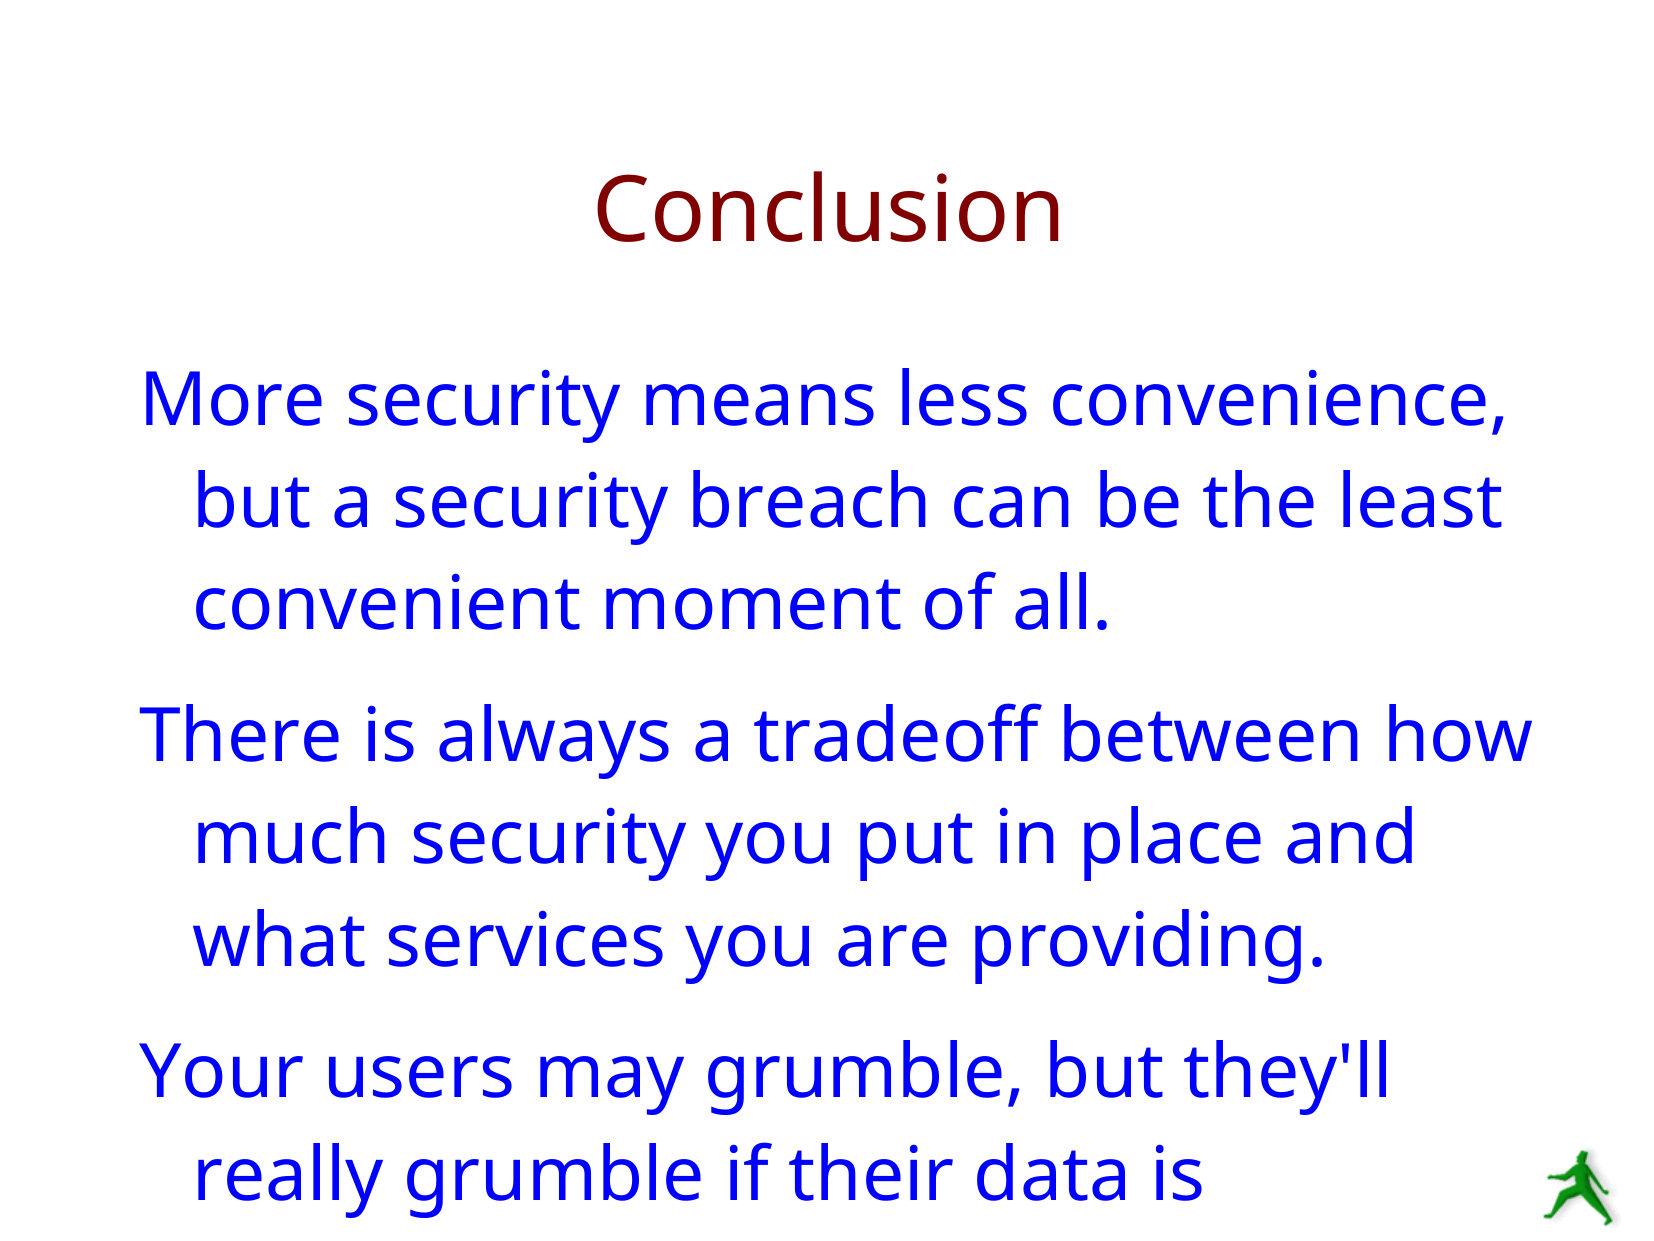

# Conclusion
More security means less convenience, but a security breach can be the least convenient moment of all.
There is always a tradeoff between how much security you put in place and what services you are providing.
Your users may grumble, but they'll really grumble if their data is compromised – Remind them of this :-)